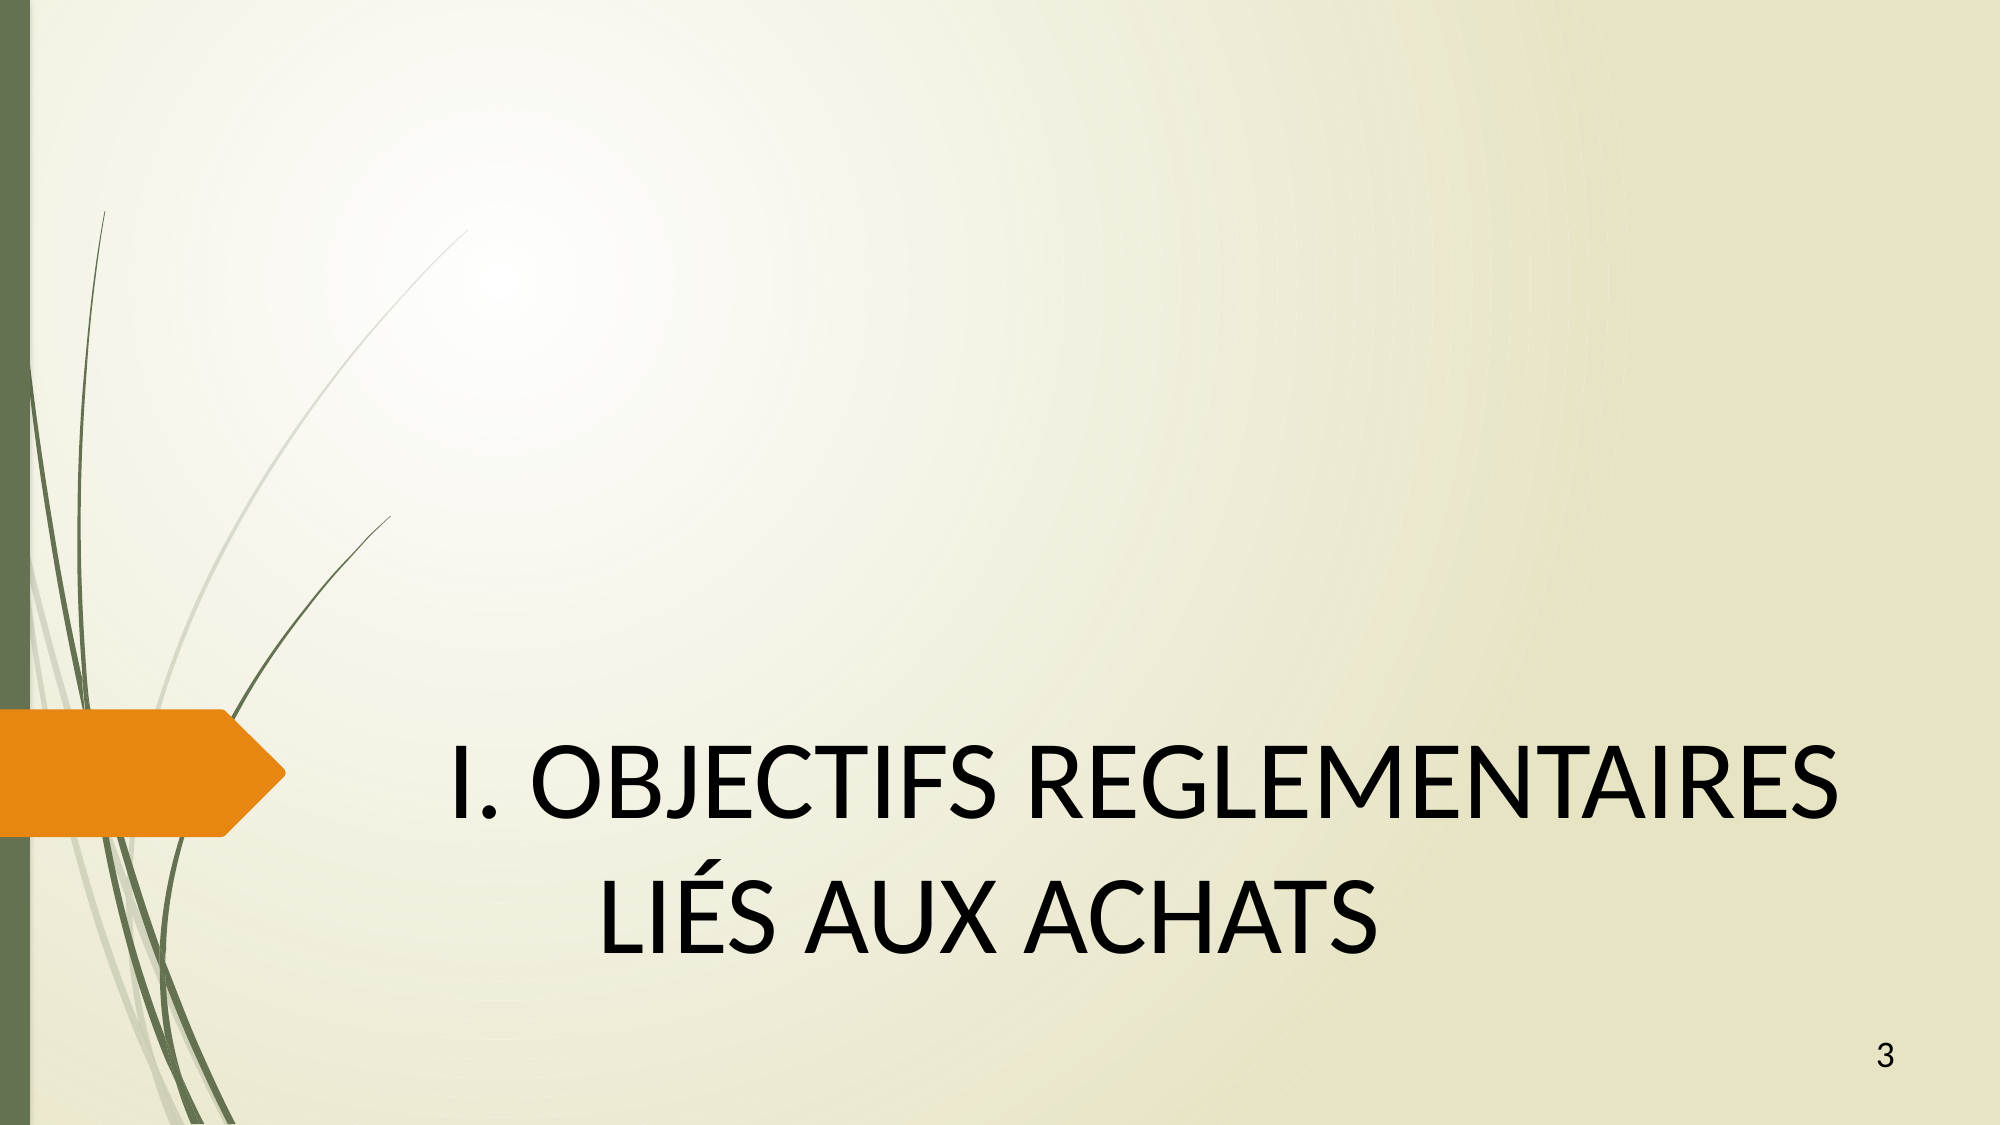

# I. OBJECTIFS REGLEMENTAIRES 	LIÉS AUX ACHATS